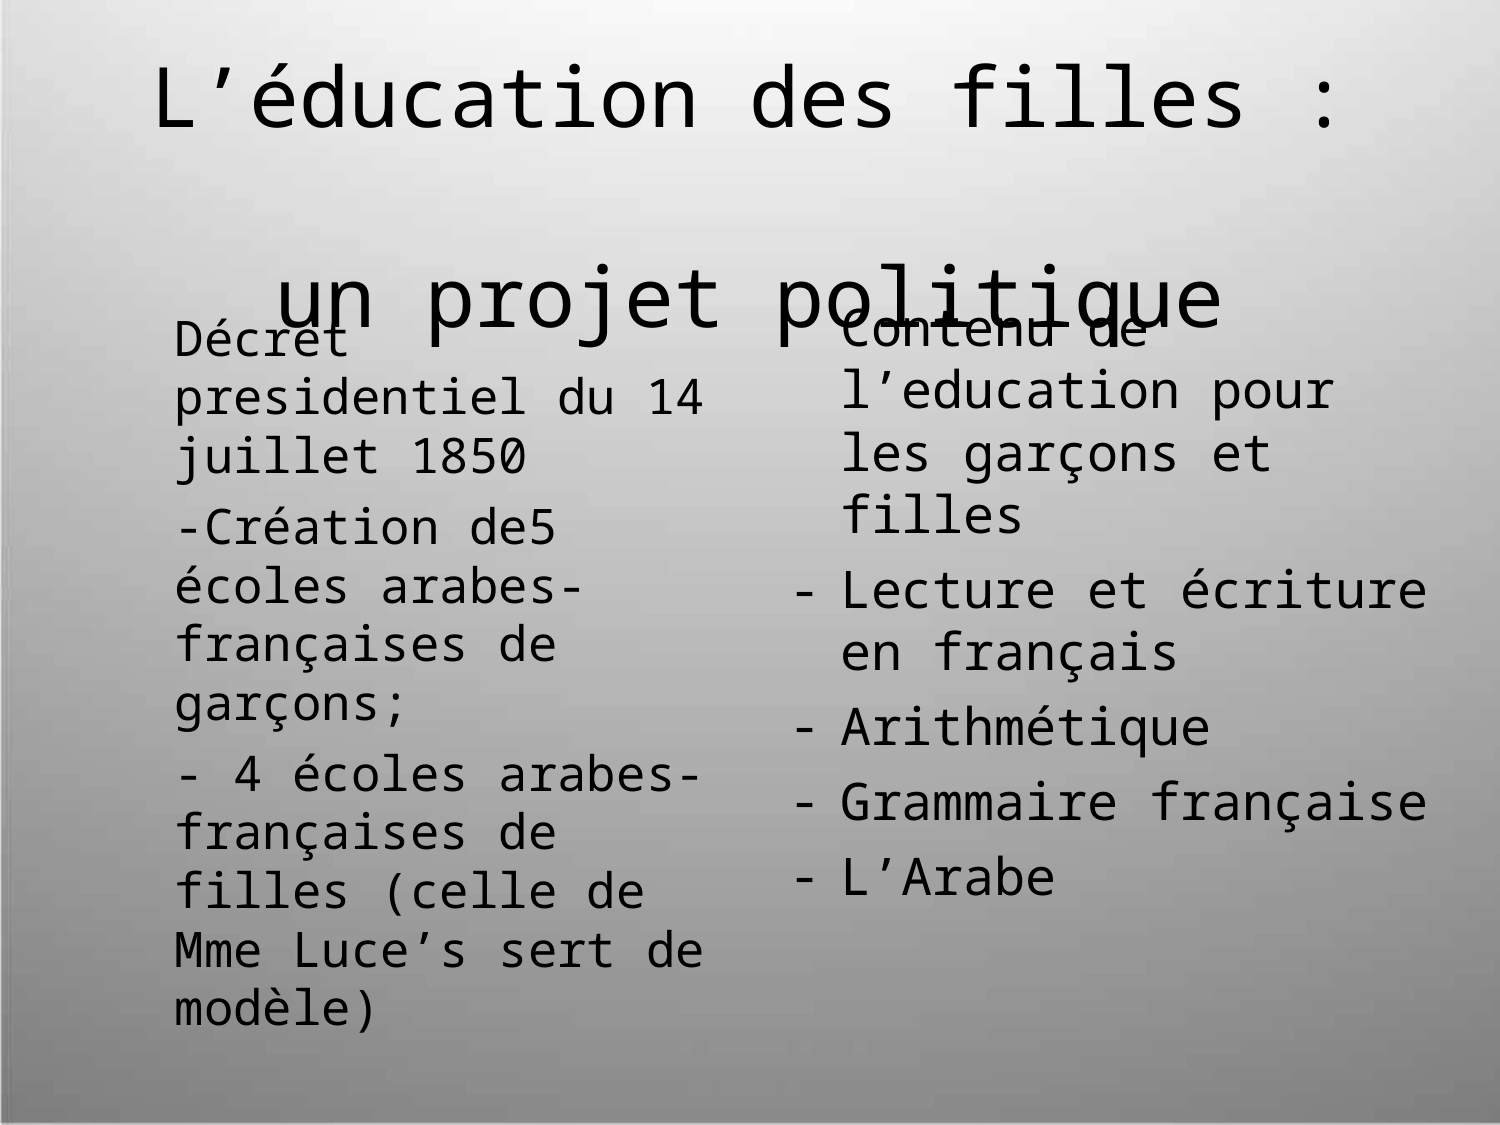

# L’éducation des filles : un projet politique
	Contenu de l’education pour les garçons et filles
-	Lecture et écriture en français
Arithmétique
Grammaire française
L’Arabe
	Décret presidentiel du 14 juillet 1850
	-Création de5 écoles arabes-françaises de garçons;
	- 4 écoles arabes-françaises de filles (celle de Mme Luce’s sert de modèle)